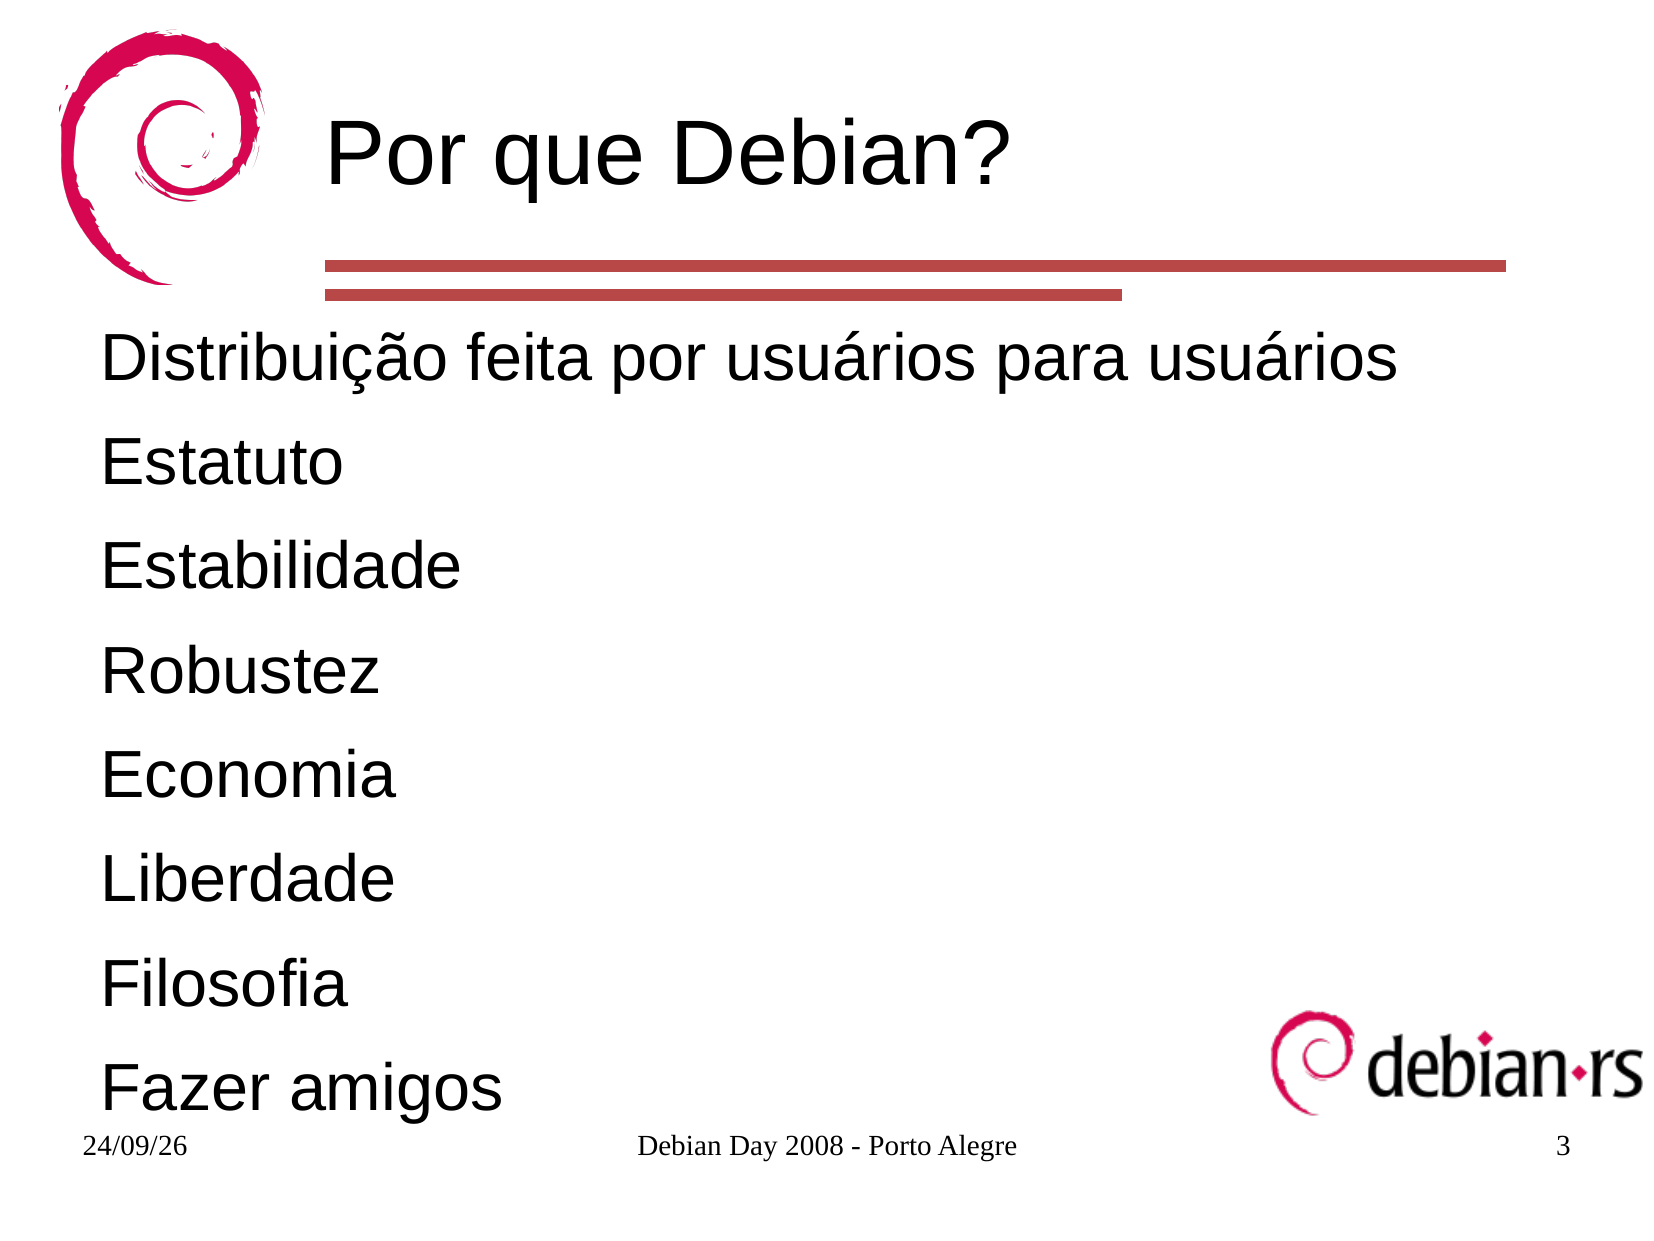

# Por que Debian?
Distribuição feita por usuários para usuários
Estatuto
Estabilidade
Robustez
Economia
Liberdade
Filosofia
Fazer amigos
Debian Day 2008 - Porto Alegre
3